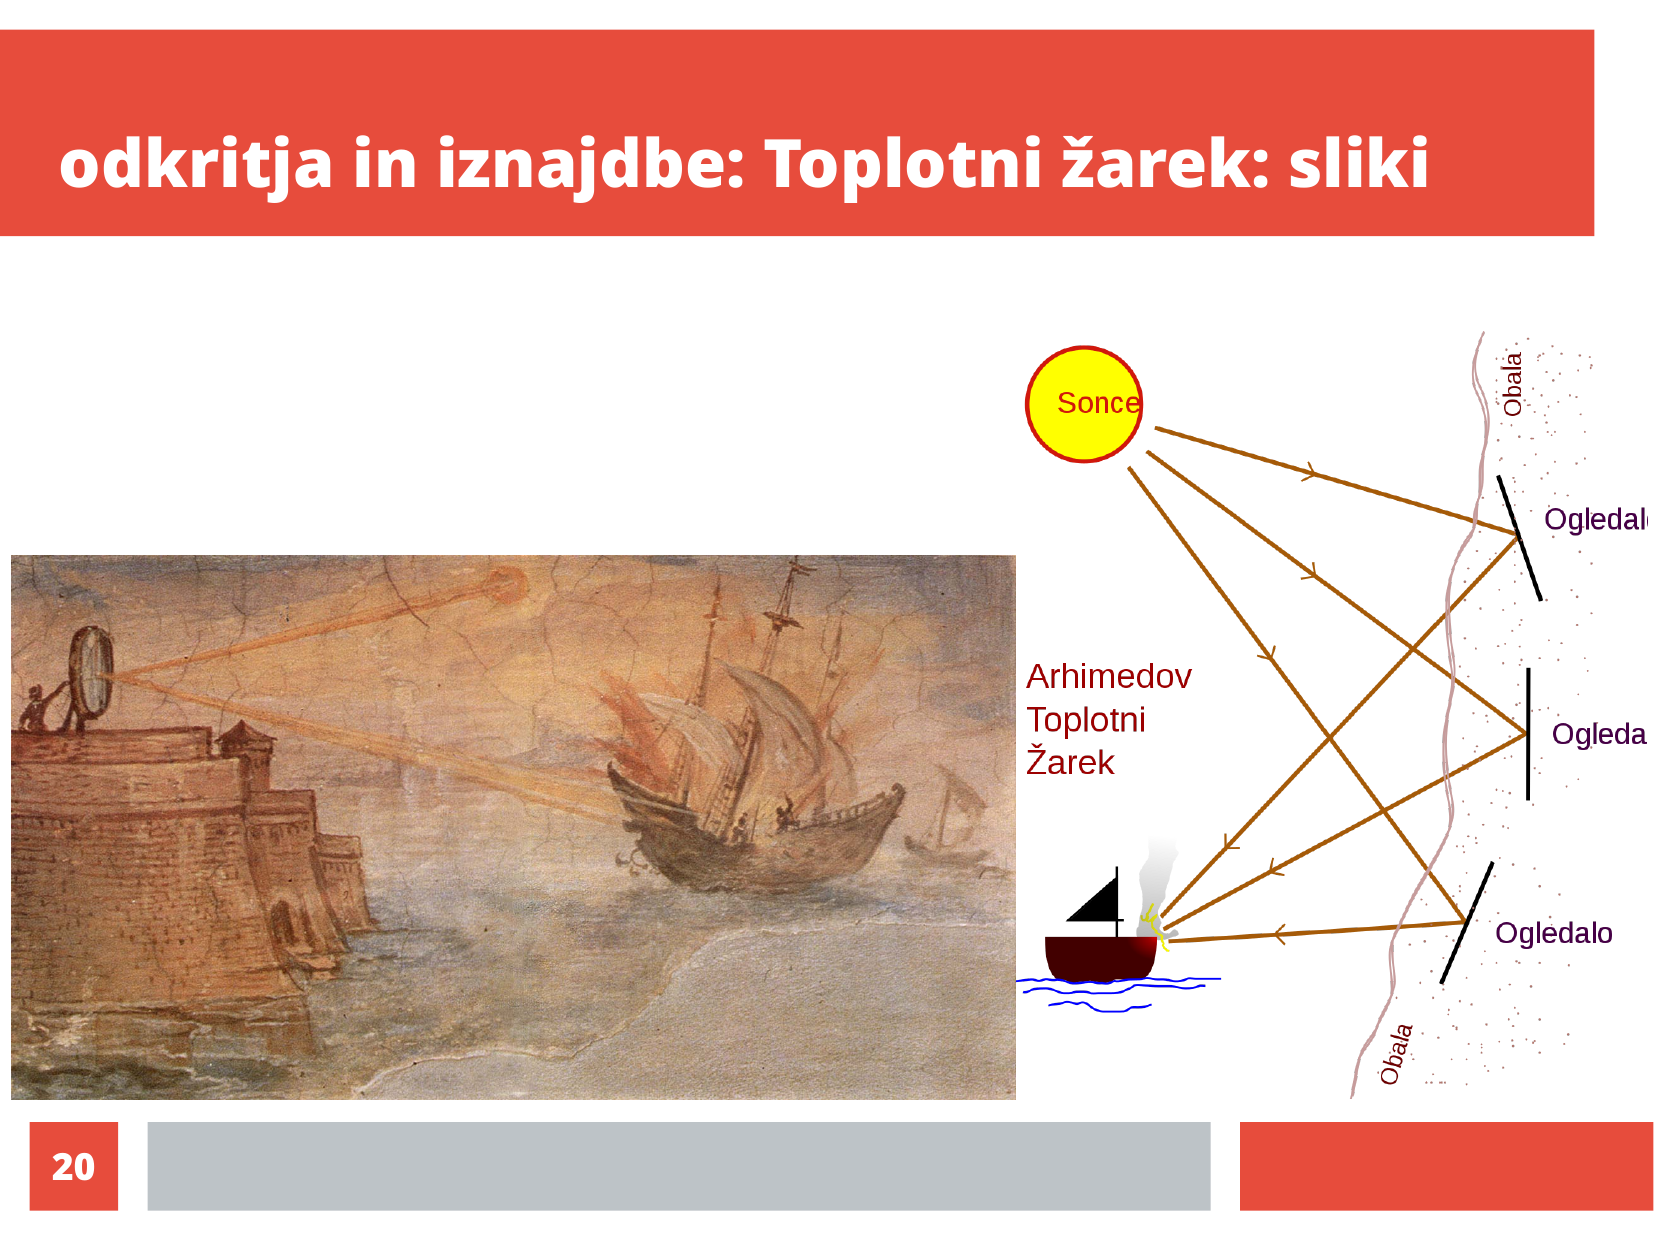

# odkritja in iznajdbe: Toplotni žarek: sliki
20